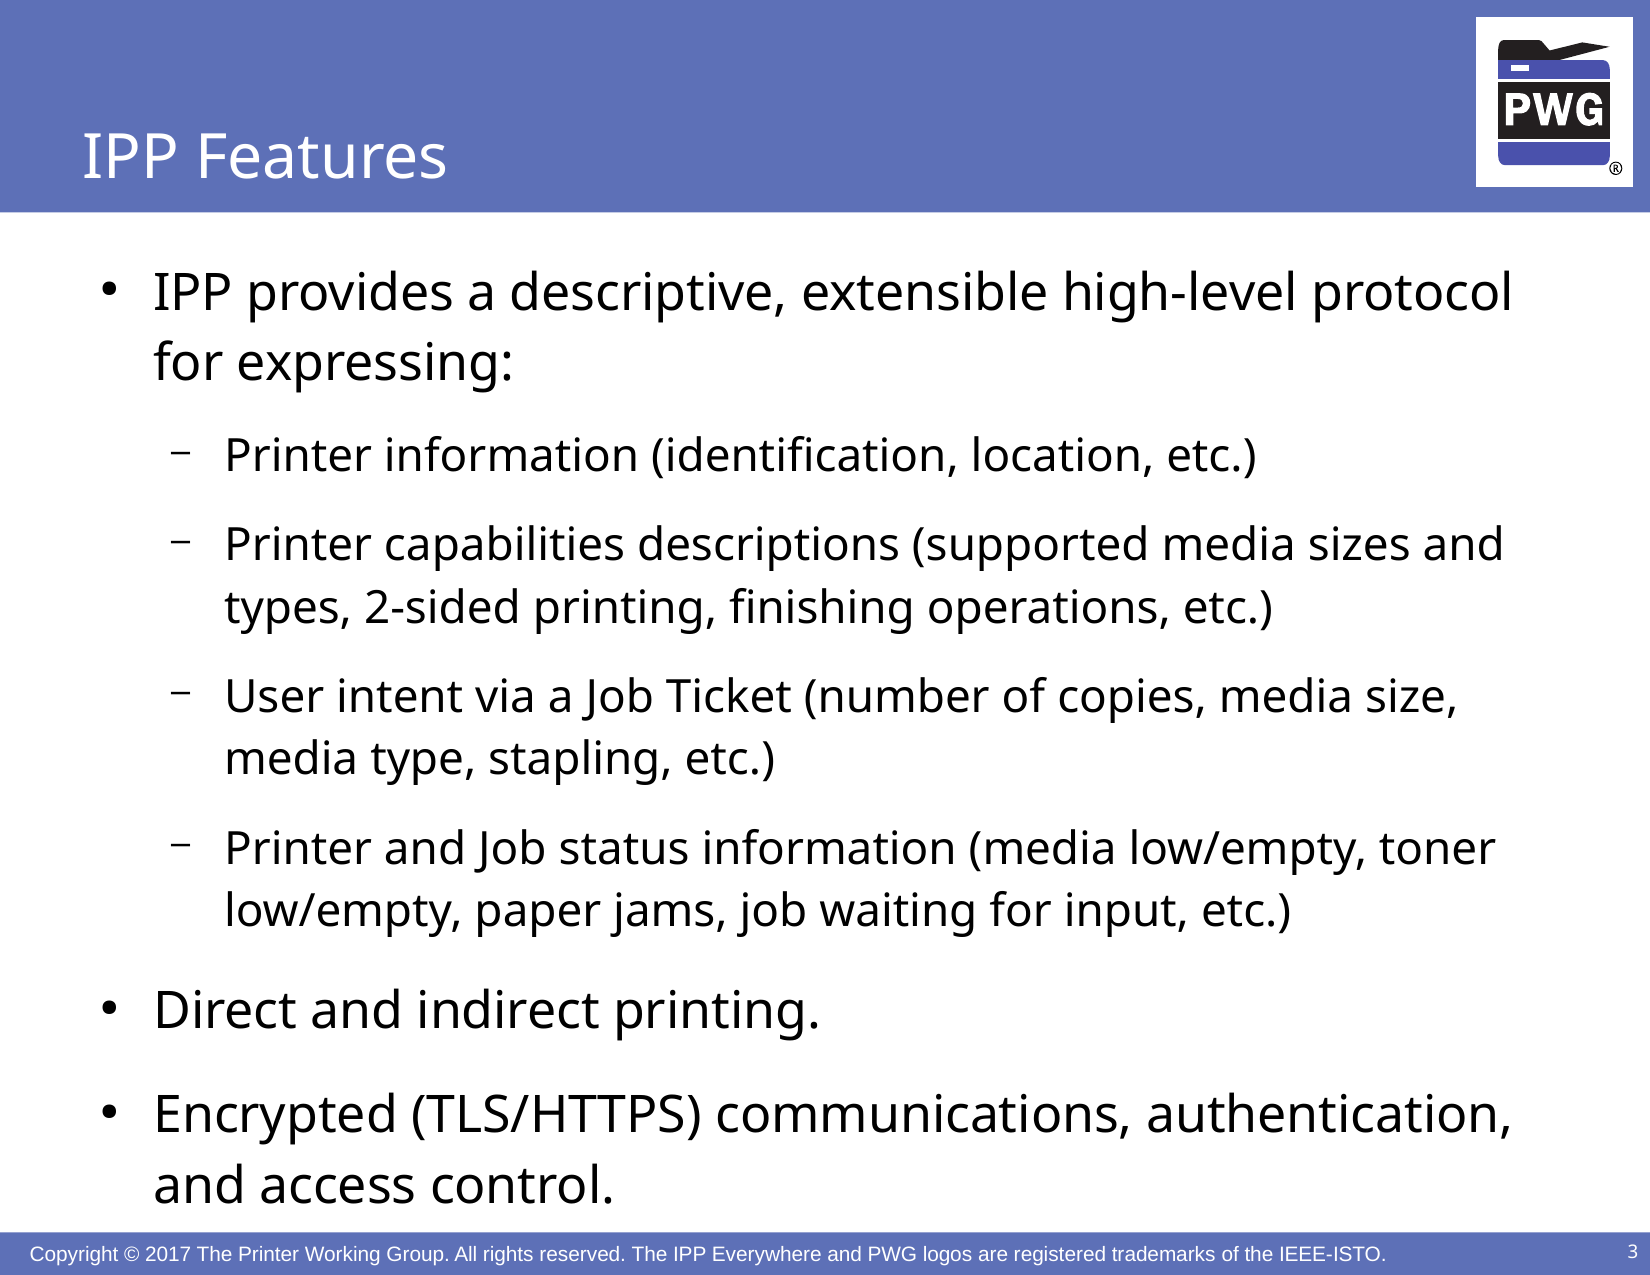

# IPP Features
IPP provides a descriptive, extensible high-level protocol for expressing:
Printer information (identification, location, etc.)
Printer capabilities descriptions (supported media sizes and types, 2-sided printing, finishing operations, etc.)
User intent via a Job Ticket (number of copies, media size, media type, stapling, etc.)
Printer and Job status information (media low/empty, toner low/empty, paper jams, job waiting for input, etc.)
Direct and indirect printing.
Encrypted (TLS/HTTPS) communications, authentication, and access control.